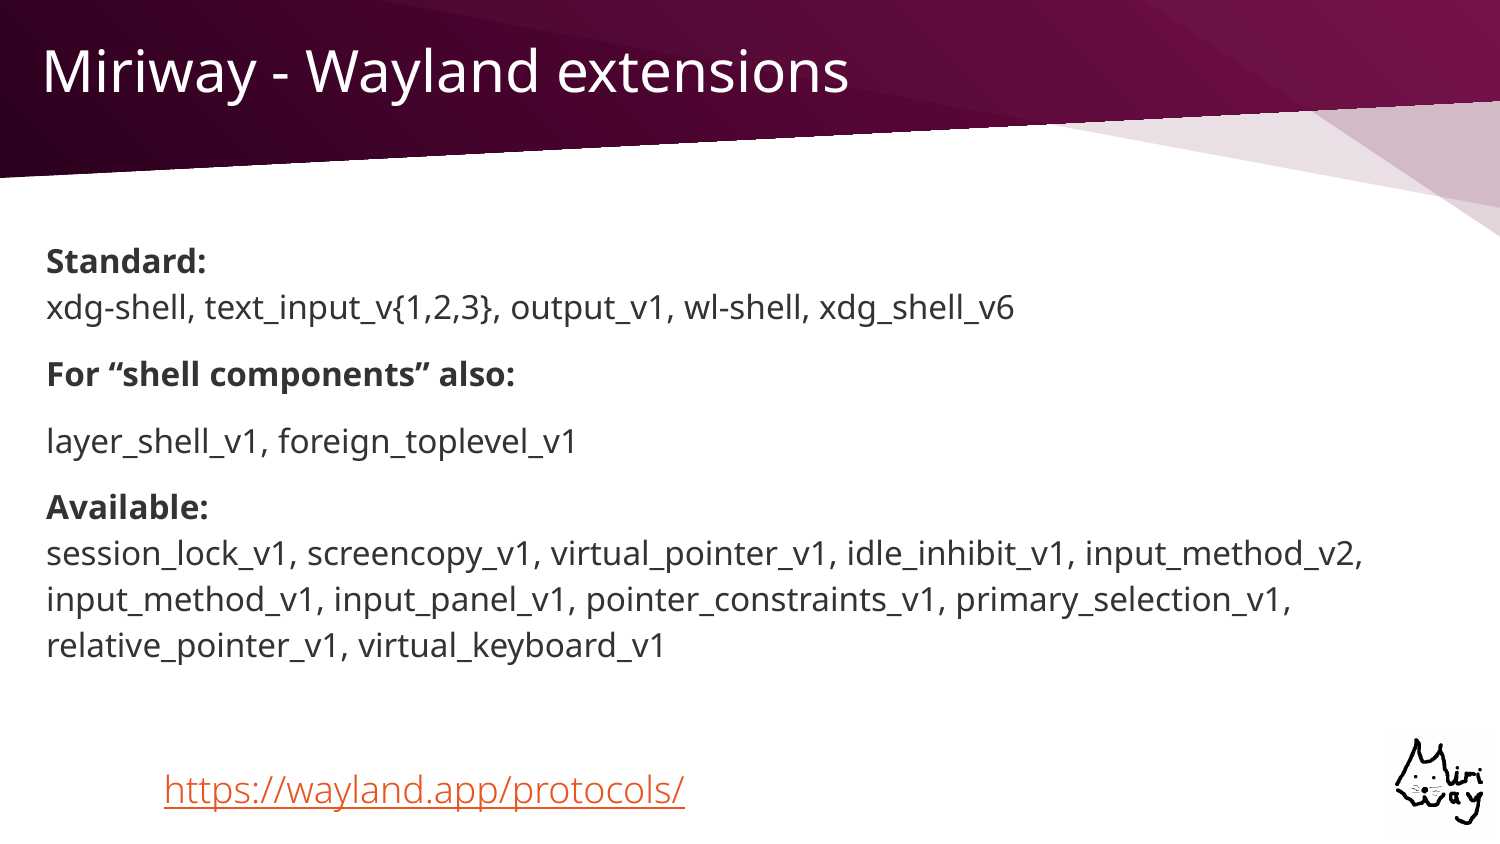

Miriway - Wayland extensions
# Standard: xdg-shell, text_input_v{1,2,3}, output_v1, wl-shell, xdg_shell_v6
For “shell components” also:
layer_shell_v1, foreign_toplevel_v1
Available:
session_lock_v1, screencopy_v1, virtual_pointer_v1, idle_inhibit_v1, input_method_v2, input_method_v1, input_panel_v1, pointer_constraints_v1, primary_selection_v1, relative_pointer_v1, virtual_keyboard_v1
https://wayland.app/protocols/